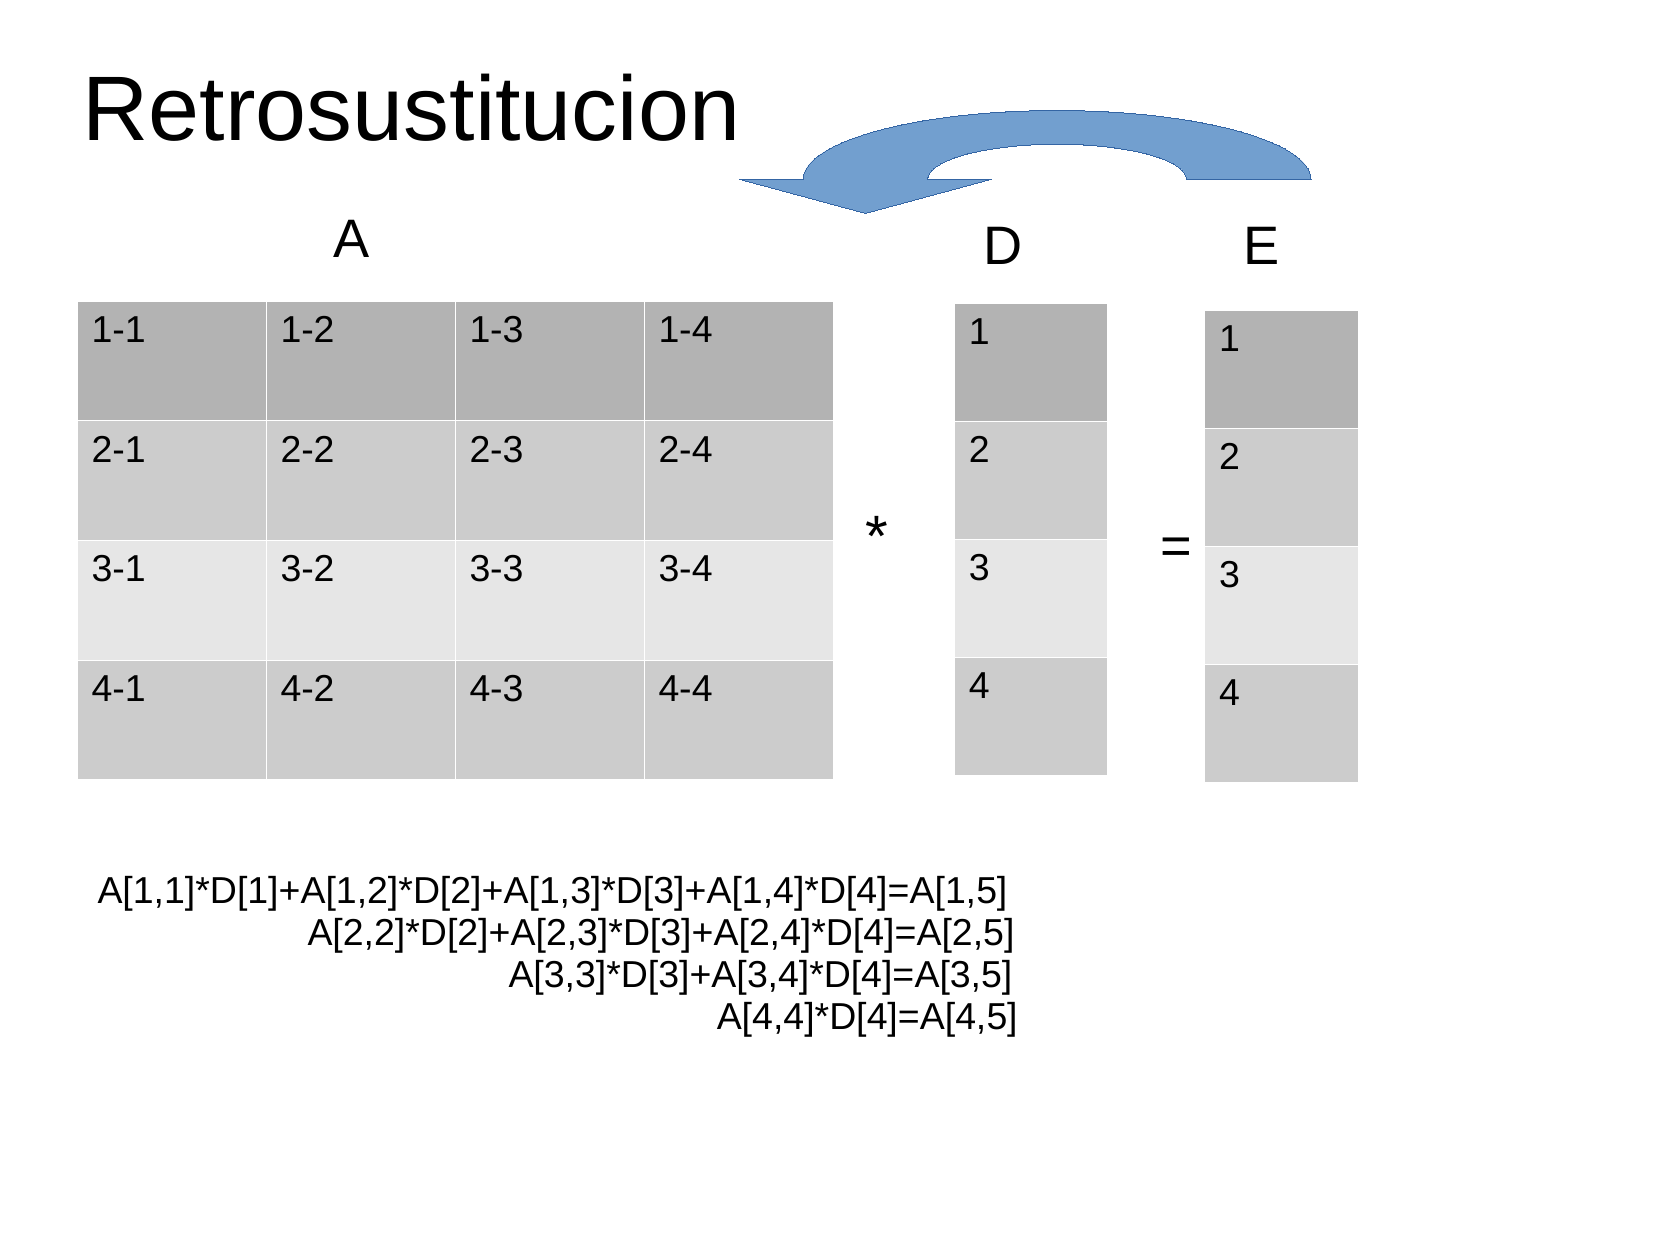

# Retrosustitucion
A
D
E
| 1-1 | 1-2 | 1-3 | 1-4 |
| --- | --- | --- | --- |
| 2-1 | 2-2 | 2-3 | 2-4 |
| 3-1 | 3-2 | 3-3 | 3-4 |
| 4-1 | 4-2 | 4-3 | 4-4 |
| 1 |
| --- |
| 2 |
| 3 |
| 4 |
| 1 |
| --- |
| 2 |
| 3 |
| 4 |
*
=
A[1,1]*D[1]+A[1,2]*D[2]+A[1,3]*D[3]+A[1,4]*D[4]=A[1,5]
 A[2,2]*D[2]+A[2,3]*D[3]+A[2,4]*D[4]=A[2,5]
					 A[3,3]*D[3]+A[3,4]*D[4]=A[3,5]
 A[4,4]*D[4]=A[4,5]